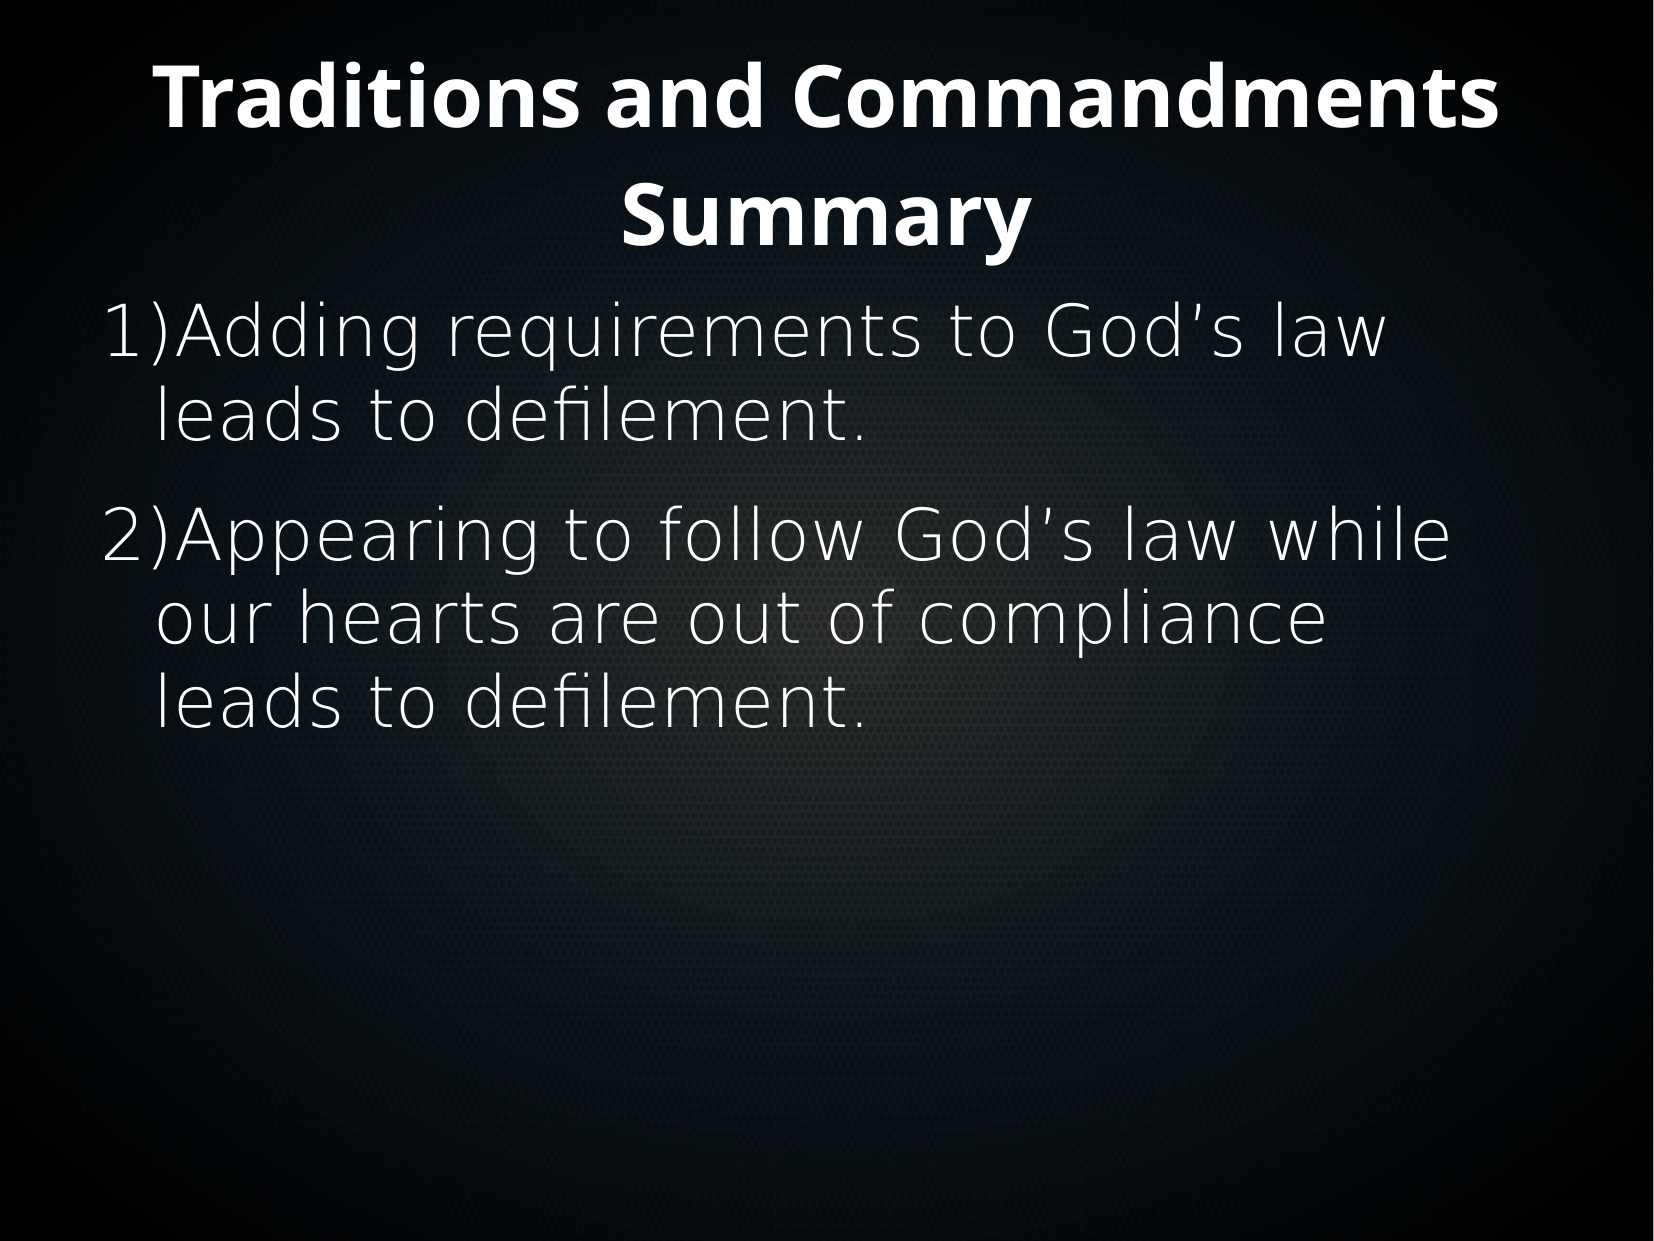

# Traditions and Commandments Summary
Adding requirements to God’s law leads to defilement.
Appearing to follow God’s law while our hearts are out of compliance leads to defilement.